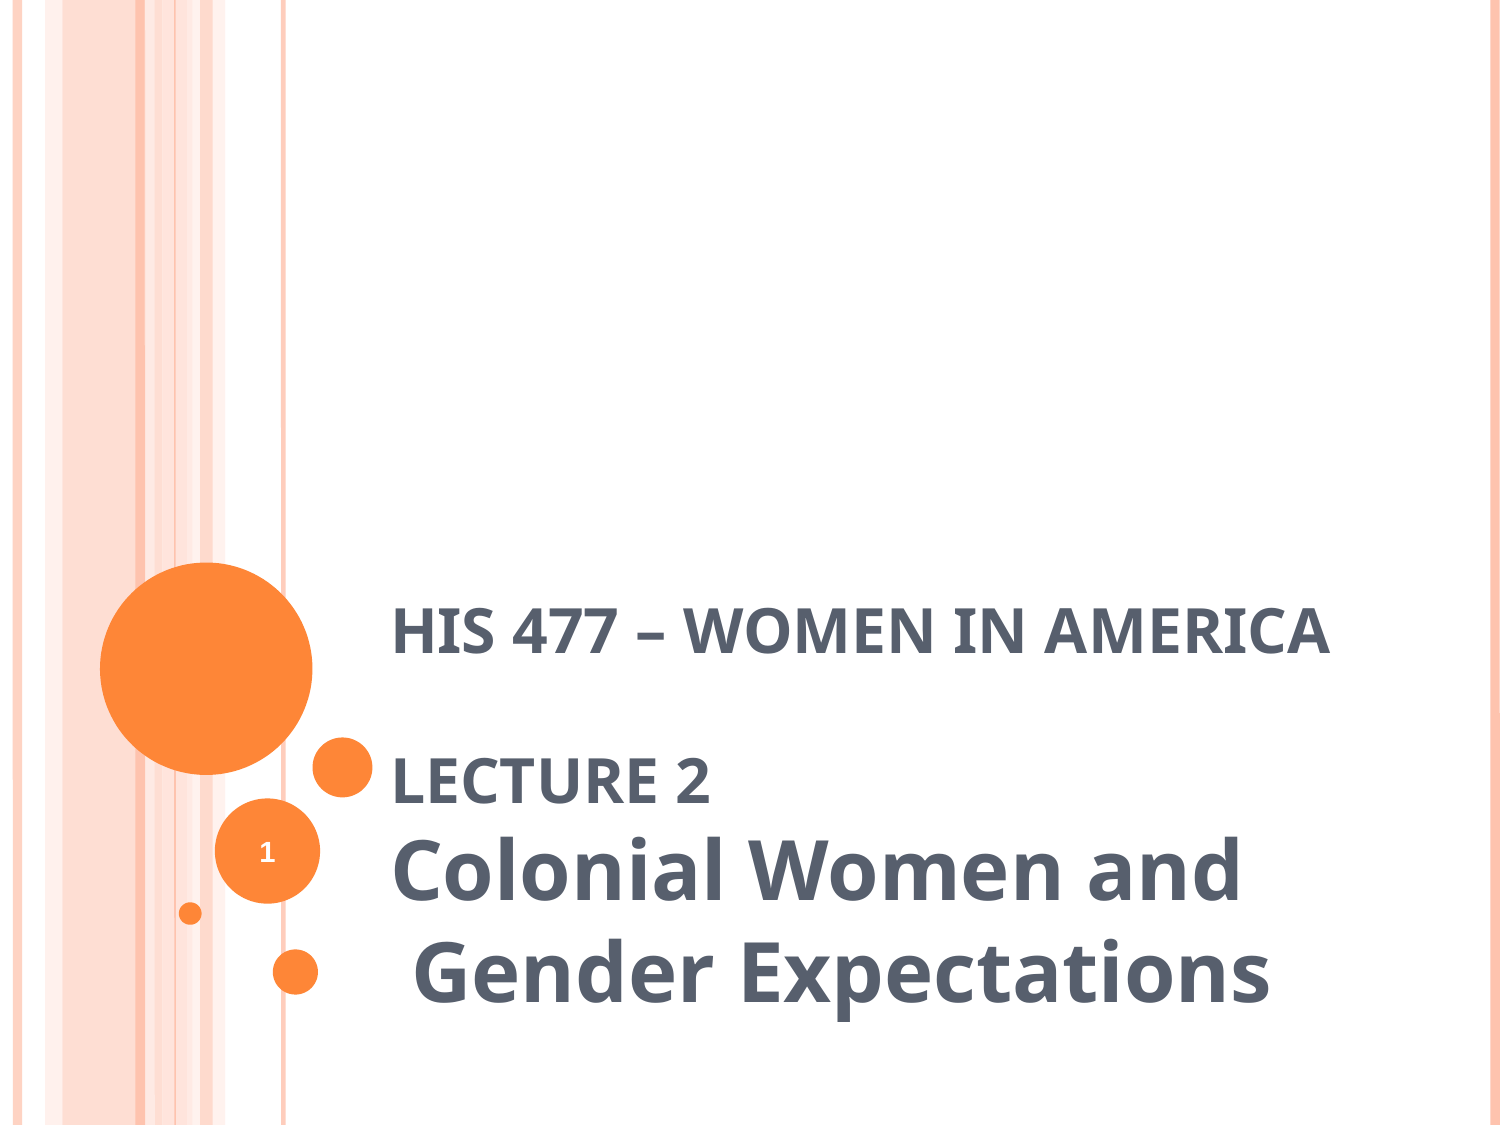

# HIS 477 – Women in America Lecture 2
Colonial Women and
 Gender Expectations